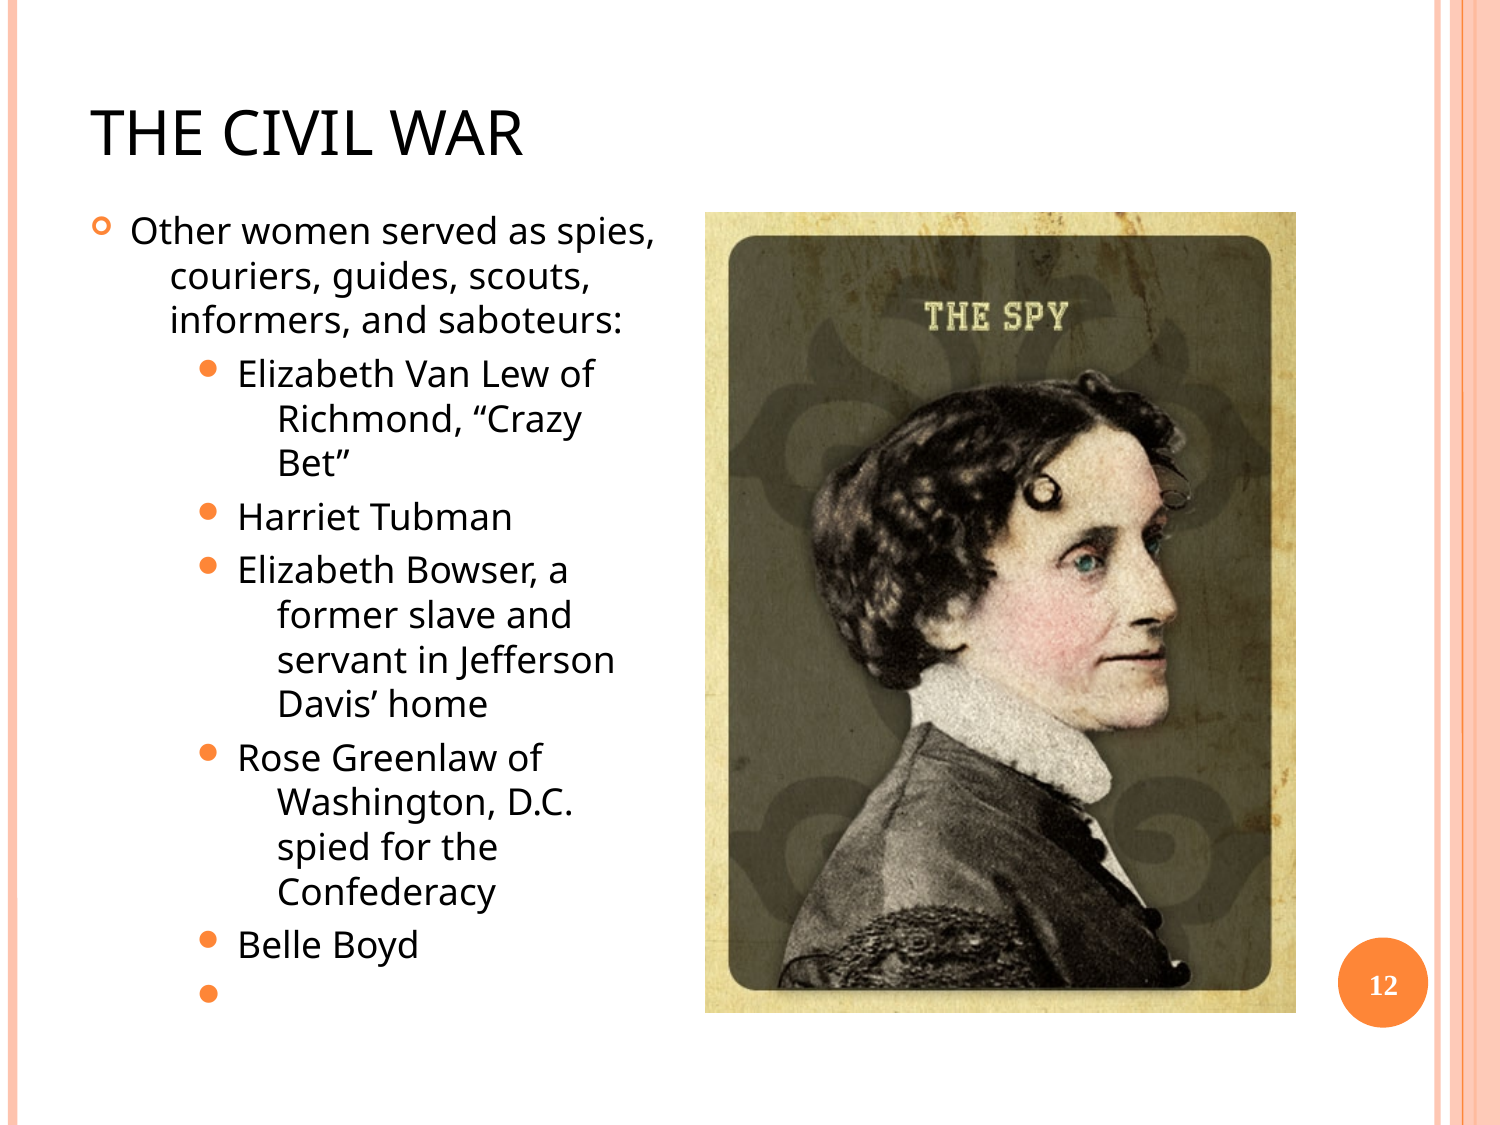

# The Civil War
Other women served as spies, couriers, guides, scouts, informers, and saboteurs:
Elizabeth Van Lew of Richmond, “Crazy Bet”
Harriet Tubman
Elizabeth Bowser, a former slave and servant in Jefferson Davis’ home
Rose Greenlaw of Washington, D.C. spied for the Confederacy
Belle Boyd